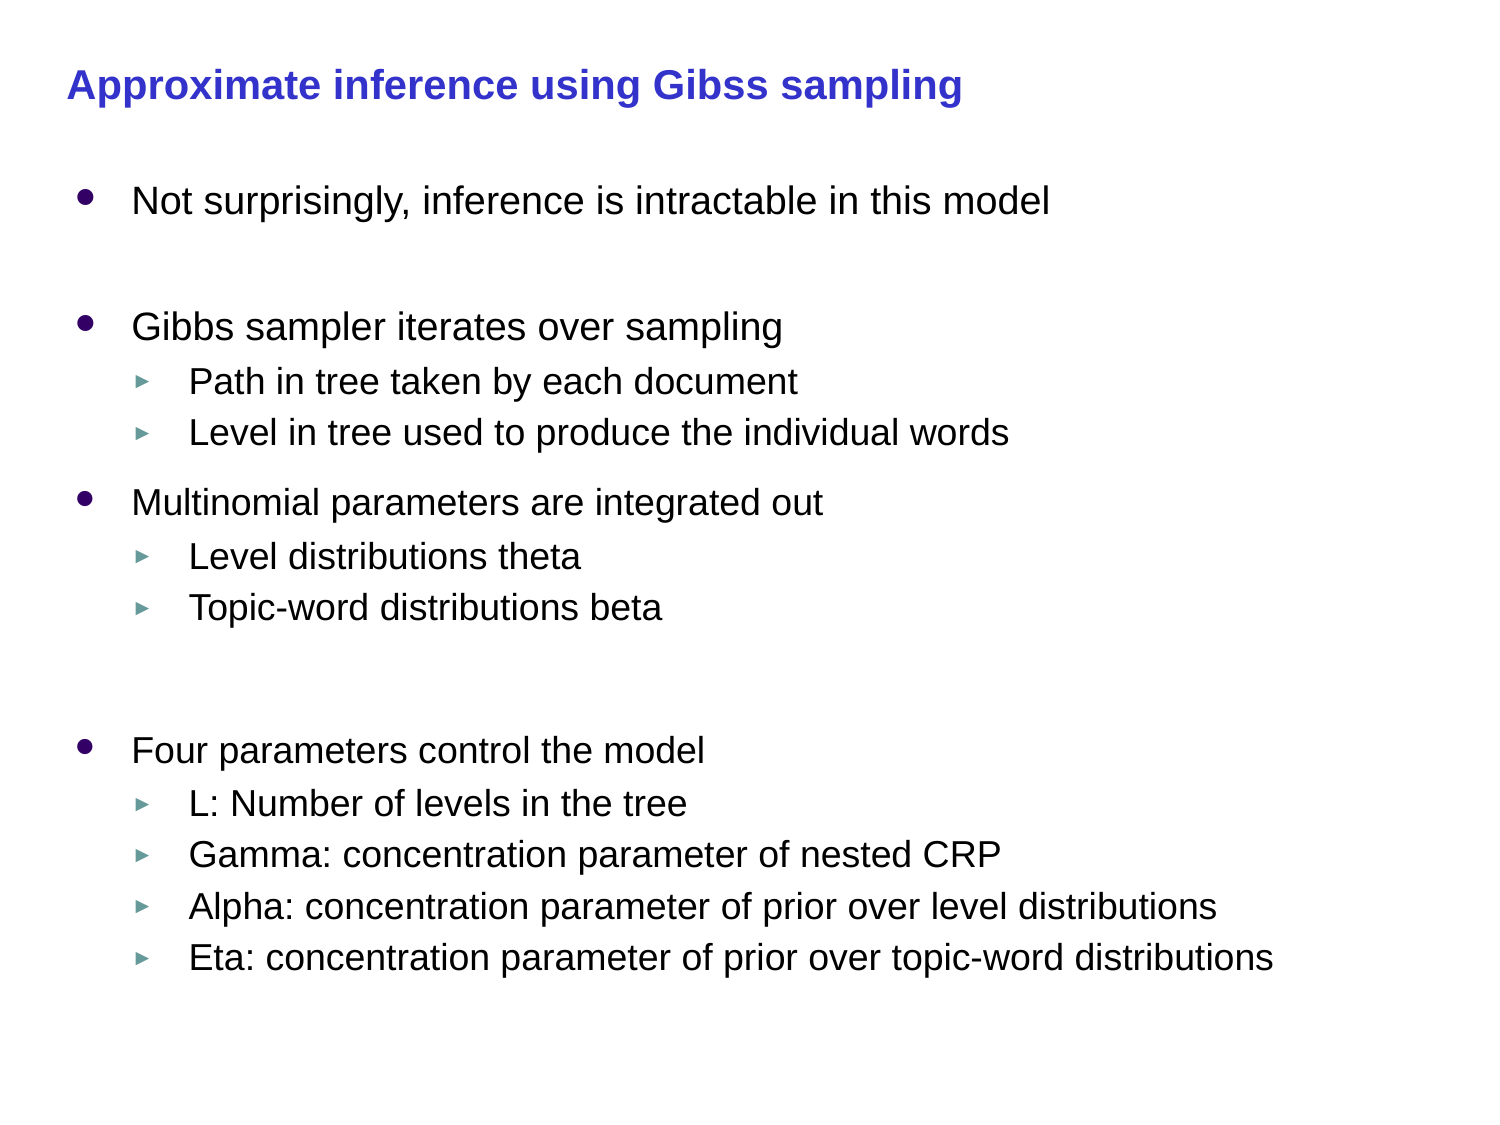

# Approximate inference using Gibss sampling
Not surprisingly, inference is intractable in this model
Gibbs sampler iterates over sampling
Path in tree taken by each document
Level in tree used to produce the individual words
Multinomial parameters are integrated out
Level distributions theta
Topic-word distributions beta
Four parameters control the model
L: Number of levels in the tree
Gamma: concentration parameter of nested CRP
Alpha: concentration parameter of prior over level distributions
Eta: concentration parameter of prior over topic-word distributions